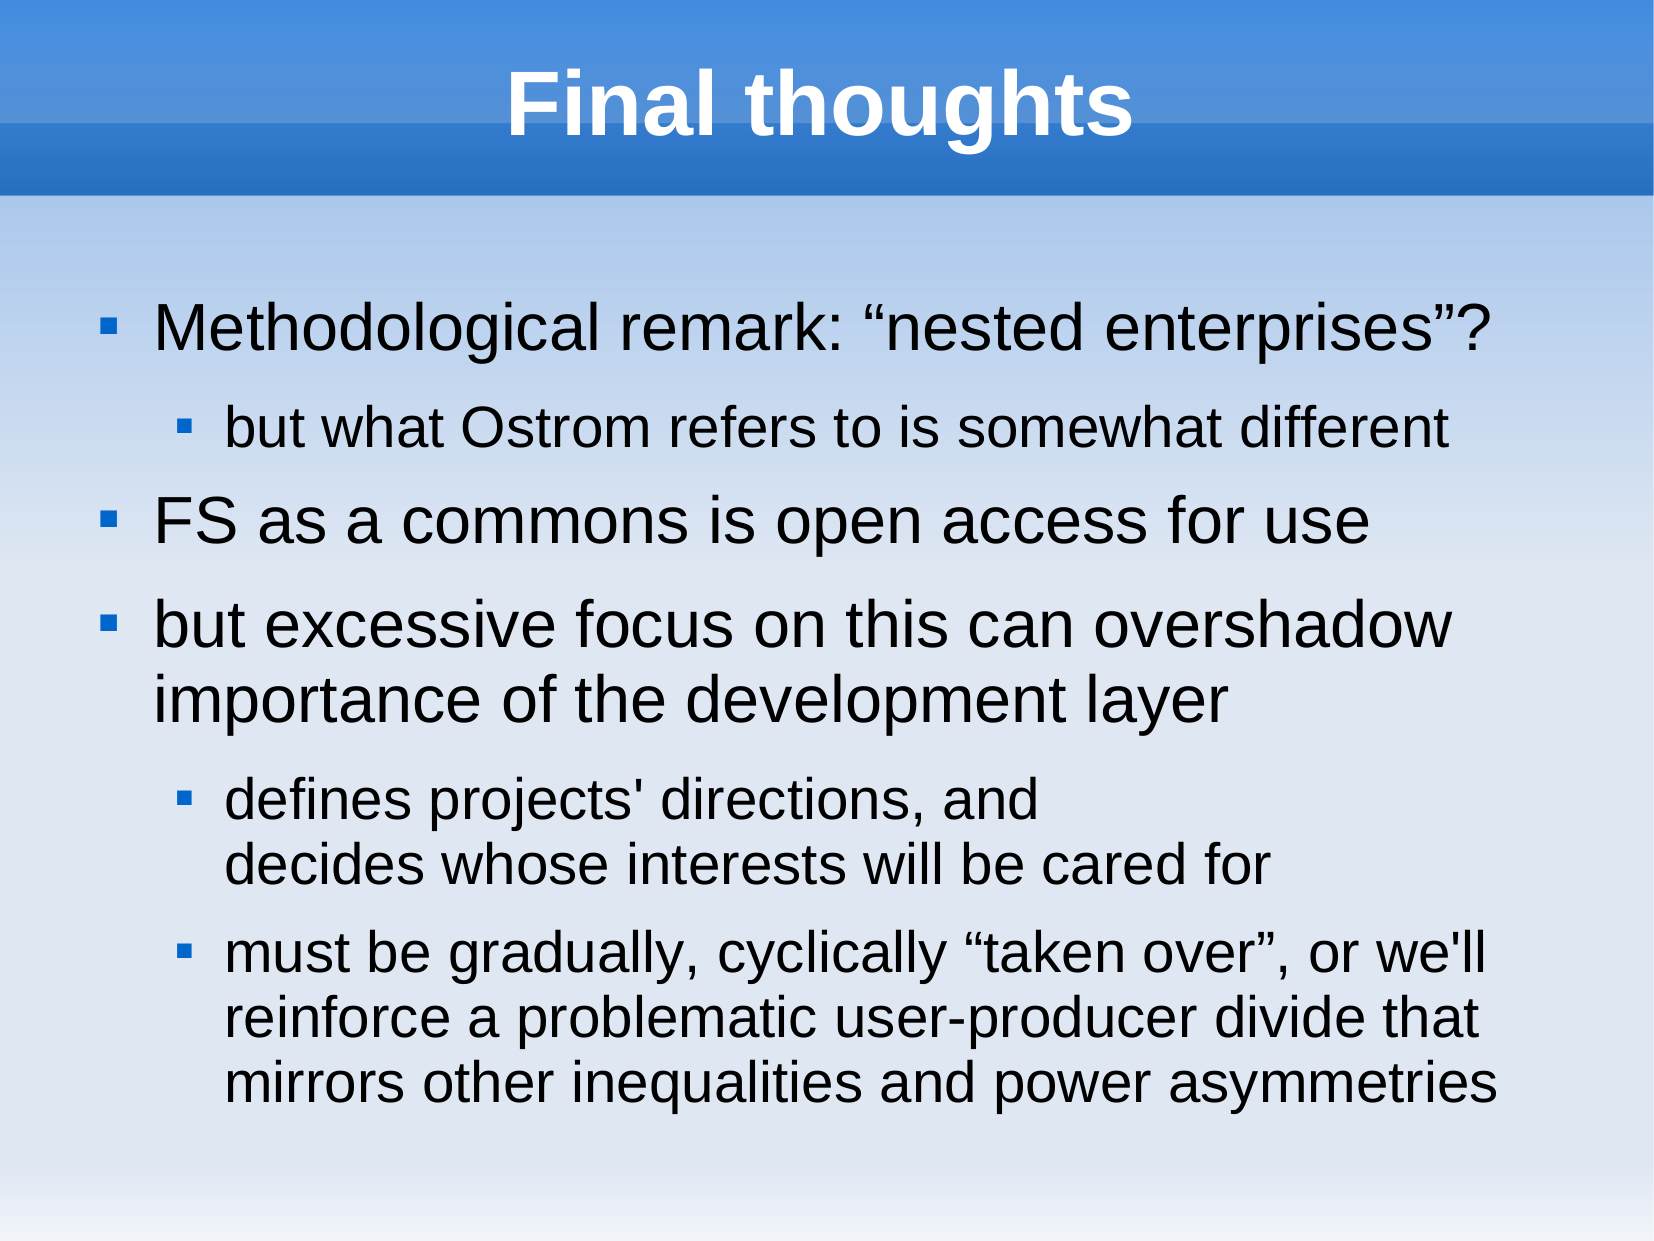

# Final thoughts
Methodological remark: “nested enterprises”?
but what Ostrom refers to is somewhat different
FS as a commons is open access for use
but excessive focus on this can overshadow importance of the development layer
defines projects' directions, and
decides whose interests will be cared for
must be gradually, cyclically “taken over”, or we'll reinforce a problematic user-producer divide that mirrors other inequalities and power asymmetries